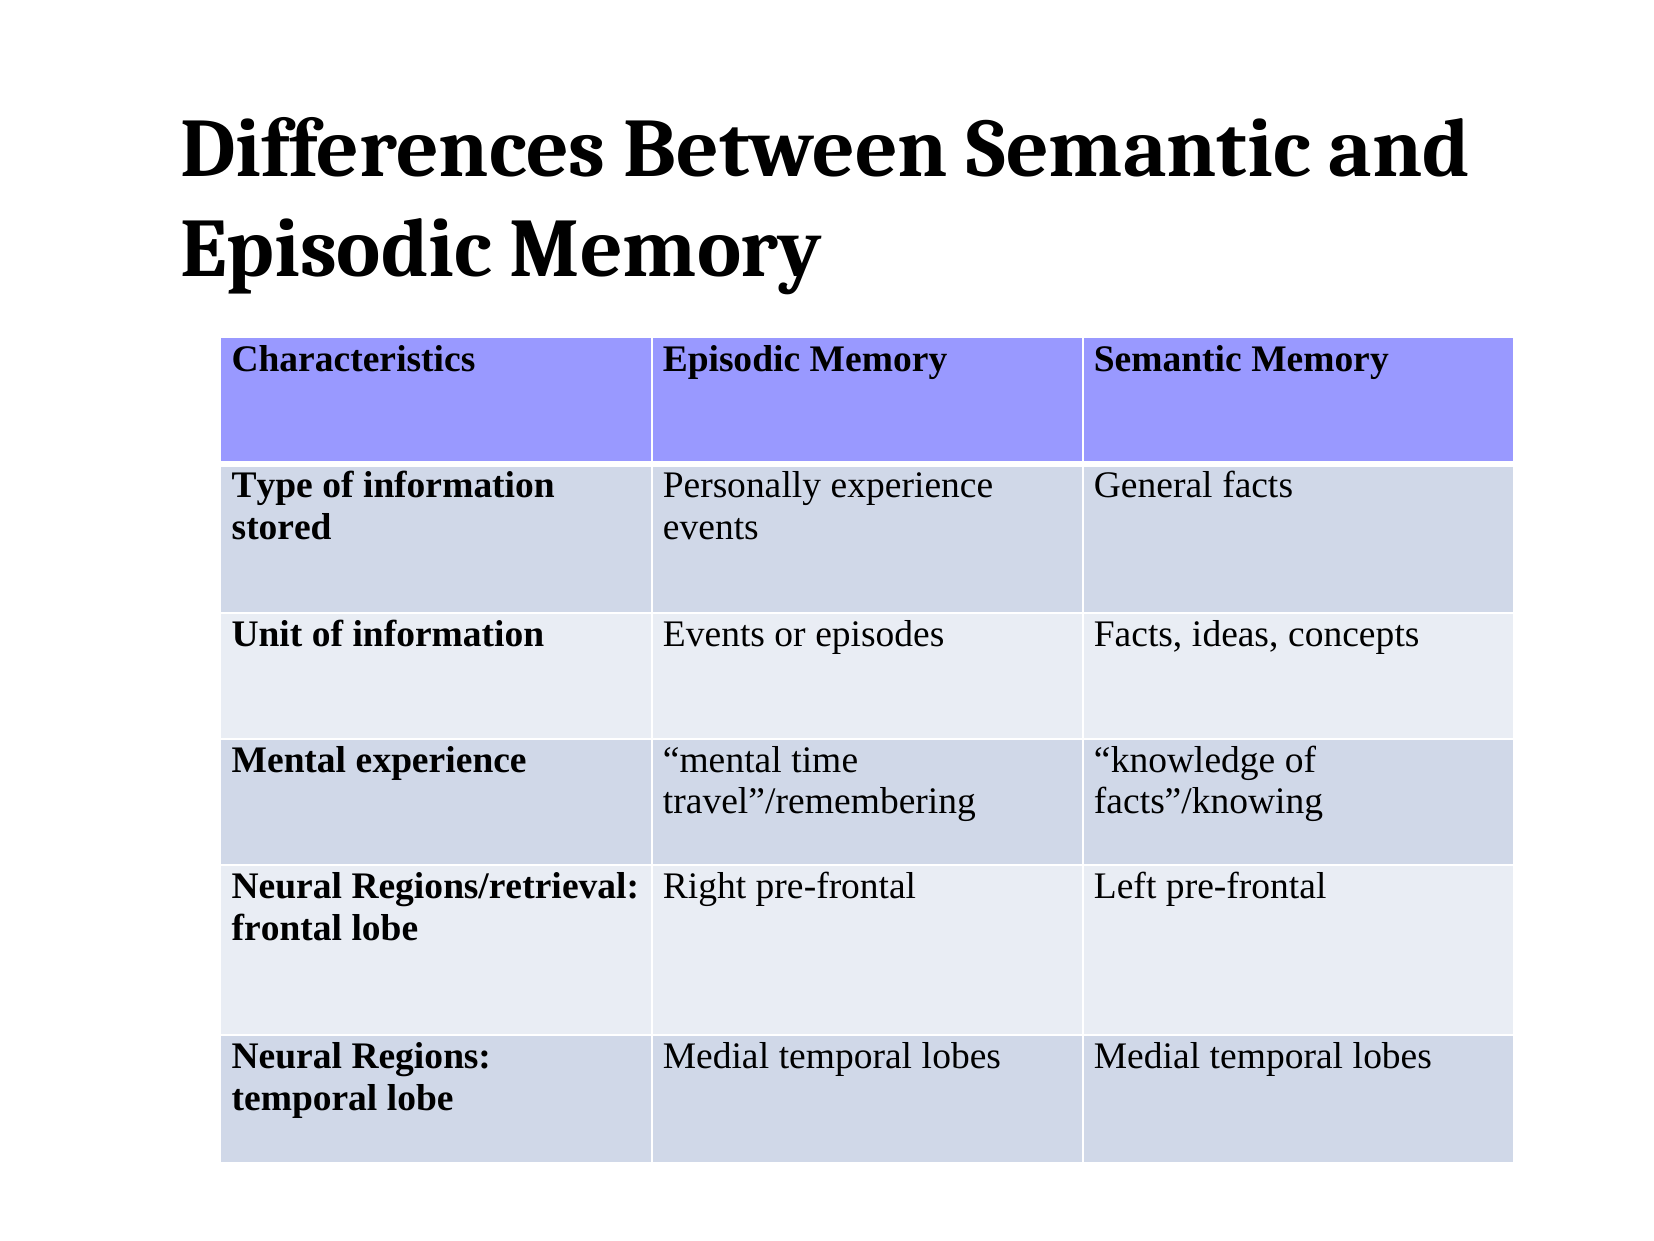

# Differences Between Semantic and Episodic Memory
| Characteristics | Episodic Memory | Semantic Memory |
| --- | --- | --- |
| Type of information stored | Personally experience events | General facts |
| Unit of information | Events or episodes | Facts, ideas, concepts |
| Mental experience | “mental time travel”/remembering | “knowledge of facts”/knowing |
| Neural Regions/retrieval: frontal lobe | Right pre-frontal | Left pre-frontal |
| Neural Regions: temporal lobe | Medial temporal lobes | Medial temporal lobes |